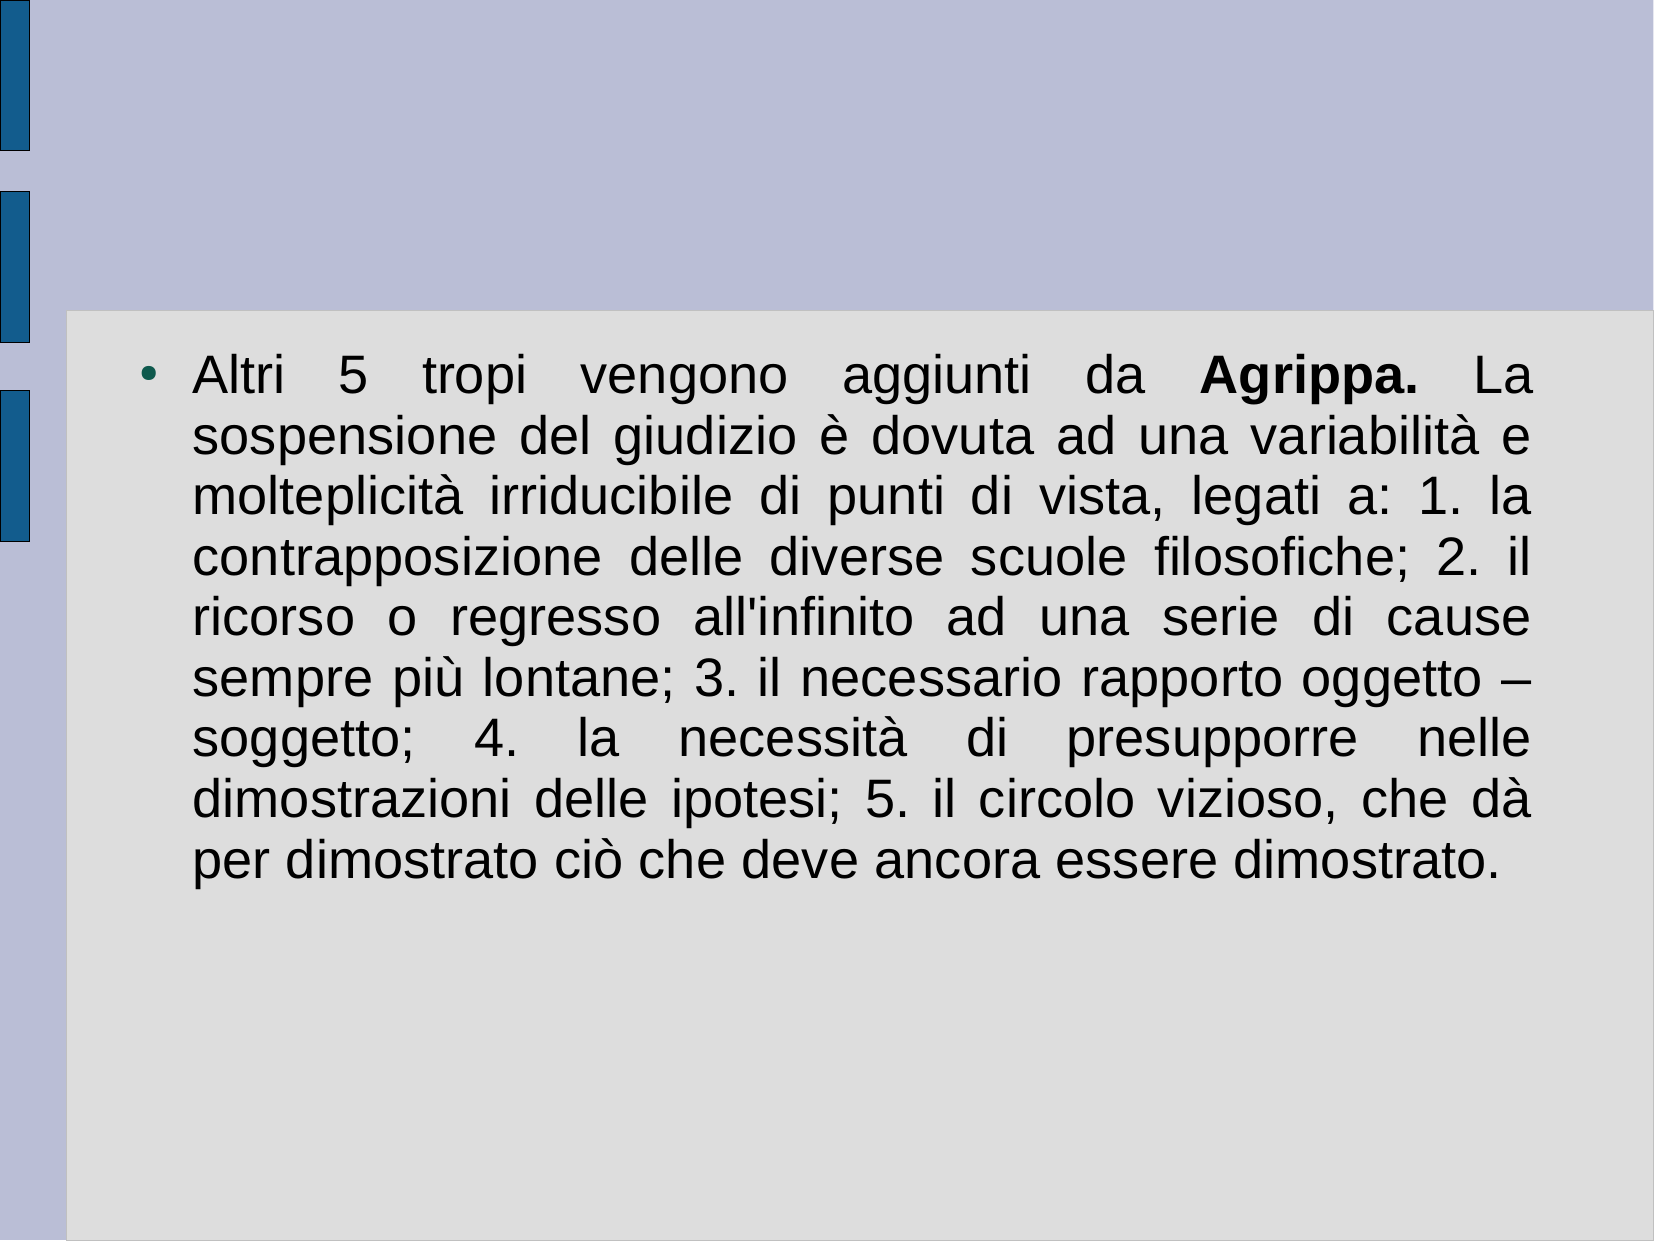

#
Altri 5 tropi vengono aggiunti da Agrippa. La sospensione del giudizio è dovuta ad una variabilità e molteplicità irriducibile di punti di vista, legati a: 1. la contrapposizione delle diverse scuole filosofiche; 2. il ricorso o regresso all'infinito ad una serie di cause sempre più lontane; 3. il necessario rapporto oggetto – soggetto; 4. la necessità di presupporre nelle dimostrazioni delle ipotesi; 5. il circolo vizioso, che dà per dimostrato ciò che deve ancora essere dimostrato.